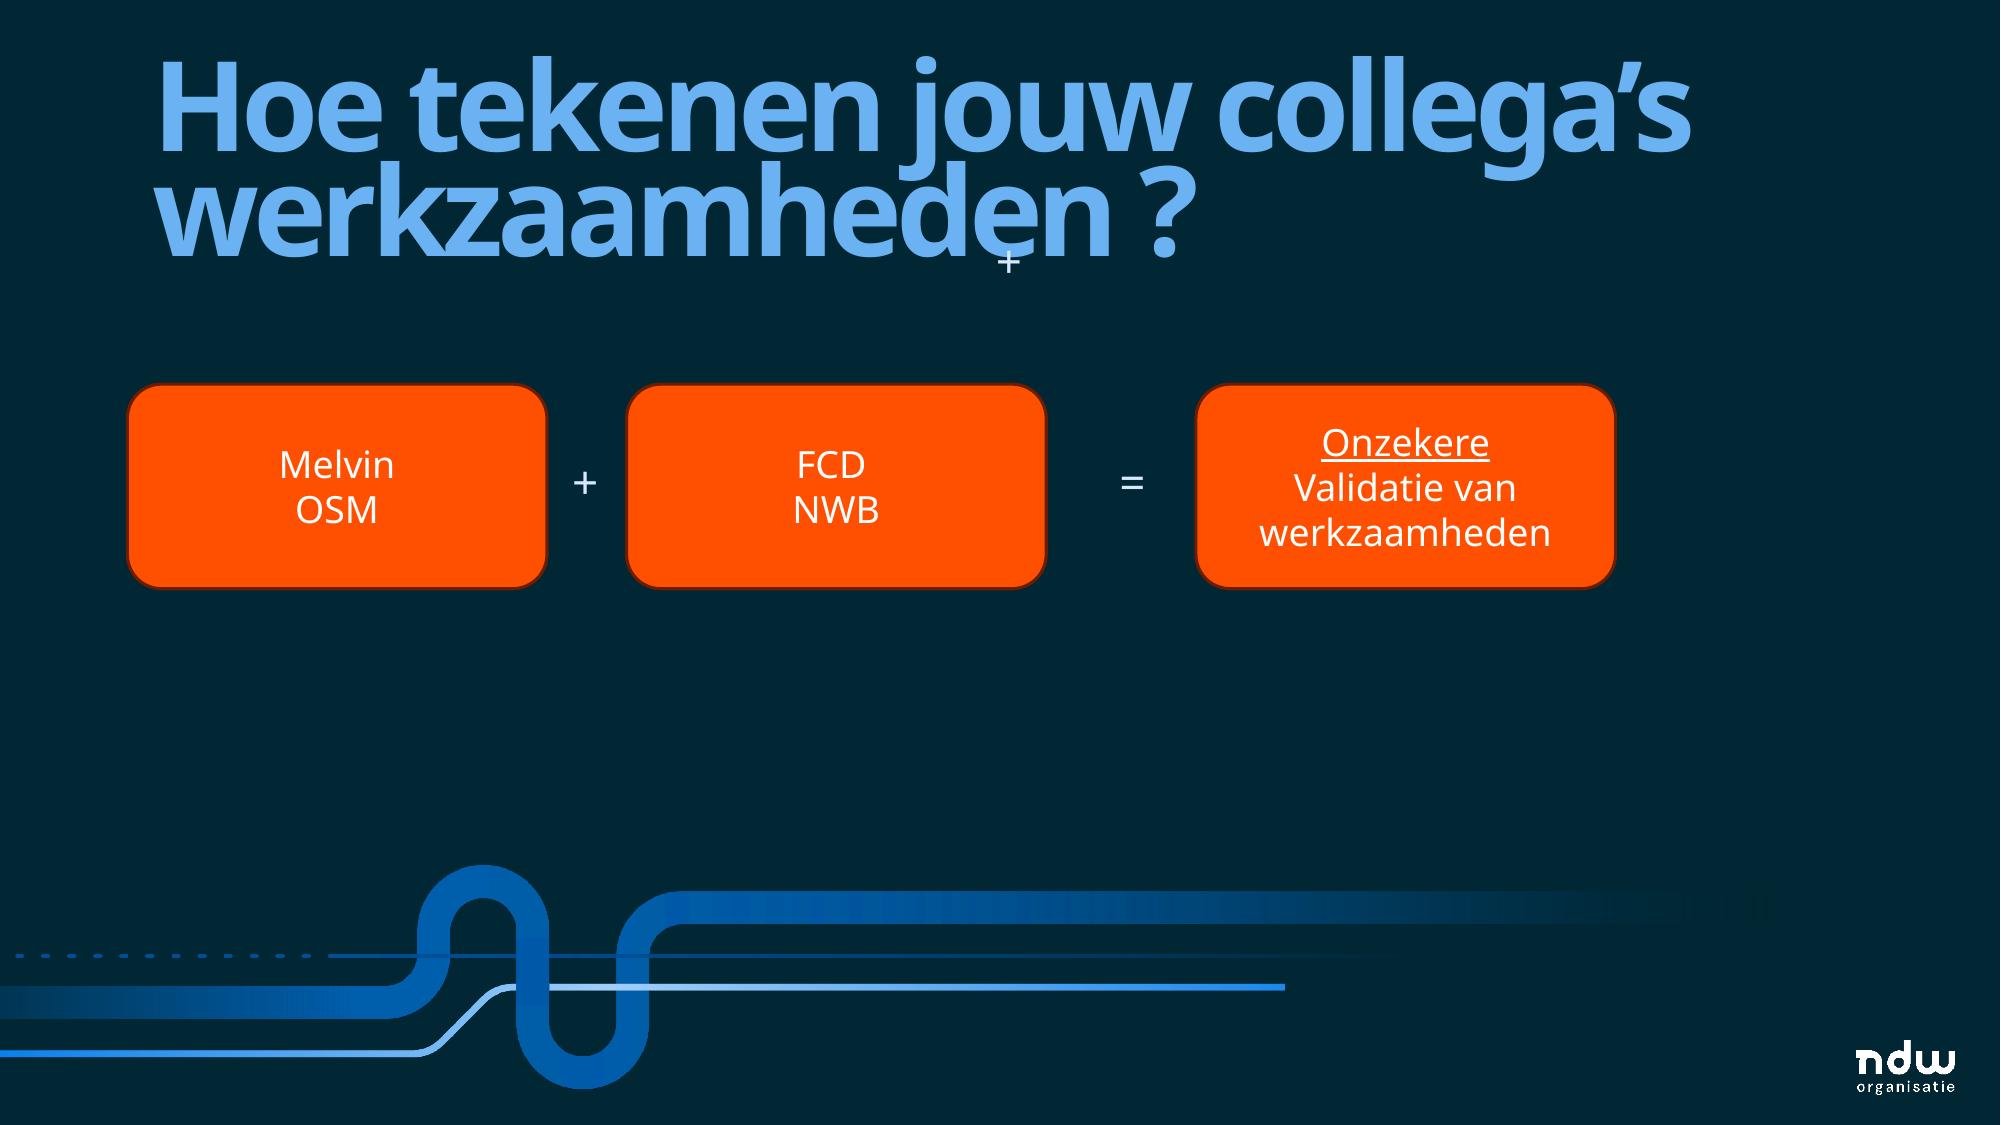

# Hoe tekenen jouw collega’s werkzaamheden ?
+
Melvin
OSM
FCD
NWB
Onzekere
Validatie van werkzaamheden
+
=